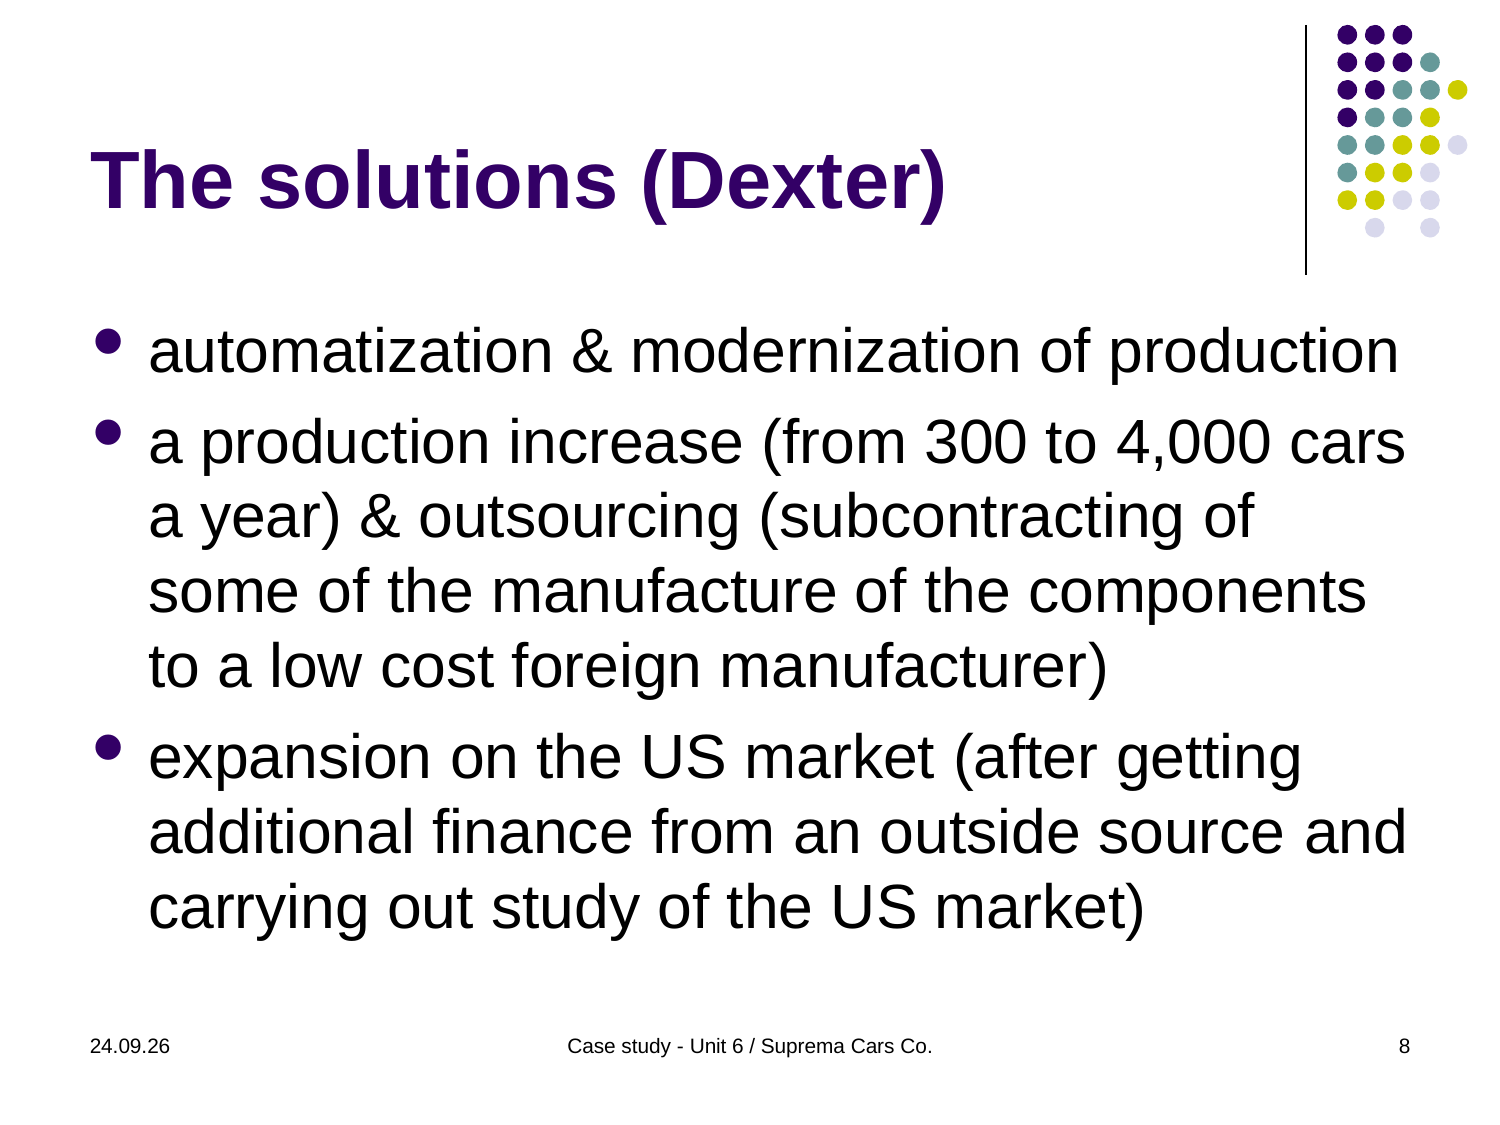

# The solutions (Dexter)
automatization & modernization of production
a production increase (from 300 to 4,000 cars a year) & outsourcing (subcontracting of some of the manufacture of the components to a low cost foreign manufacturer)
expansion on the US market (after getting additional finance from an outside source and carrying out study of the US market)
Case study - Unit 6 / Suprema Cars Co.